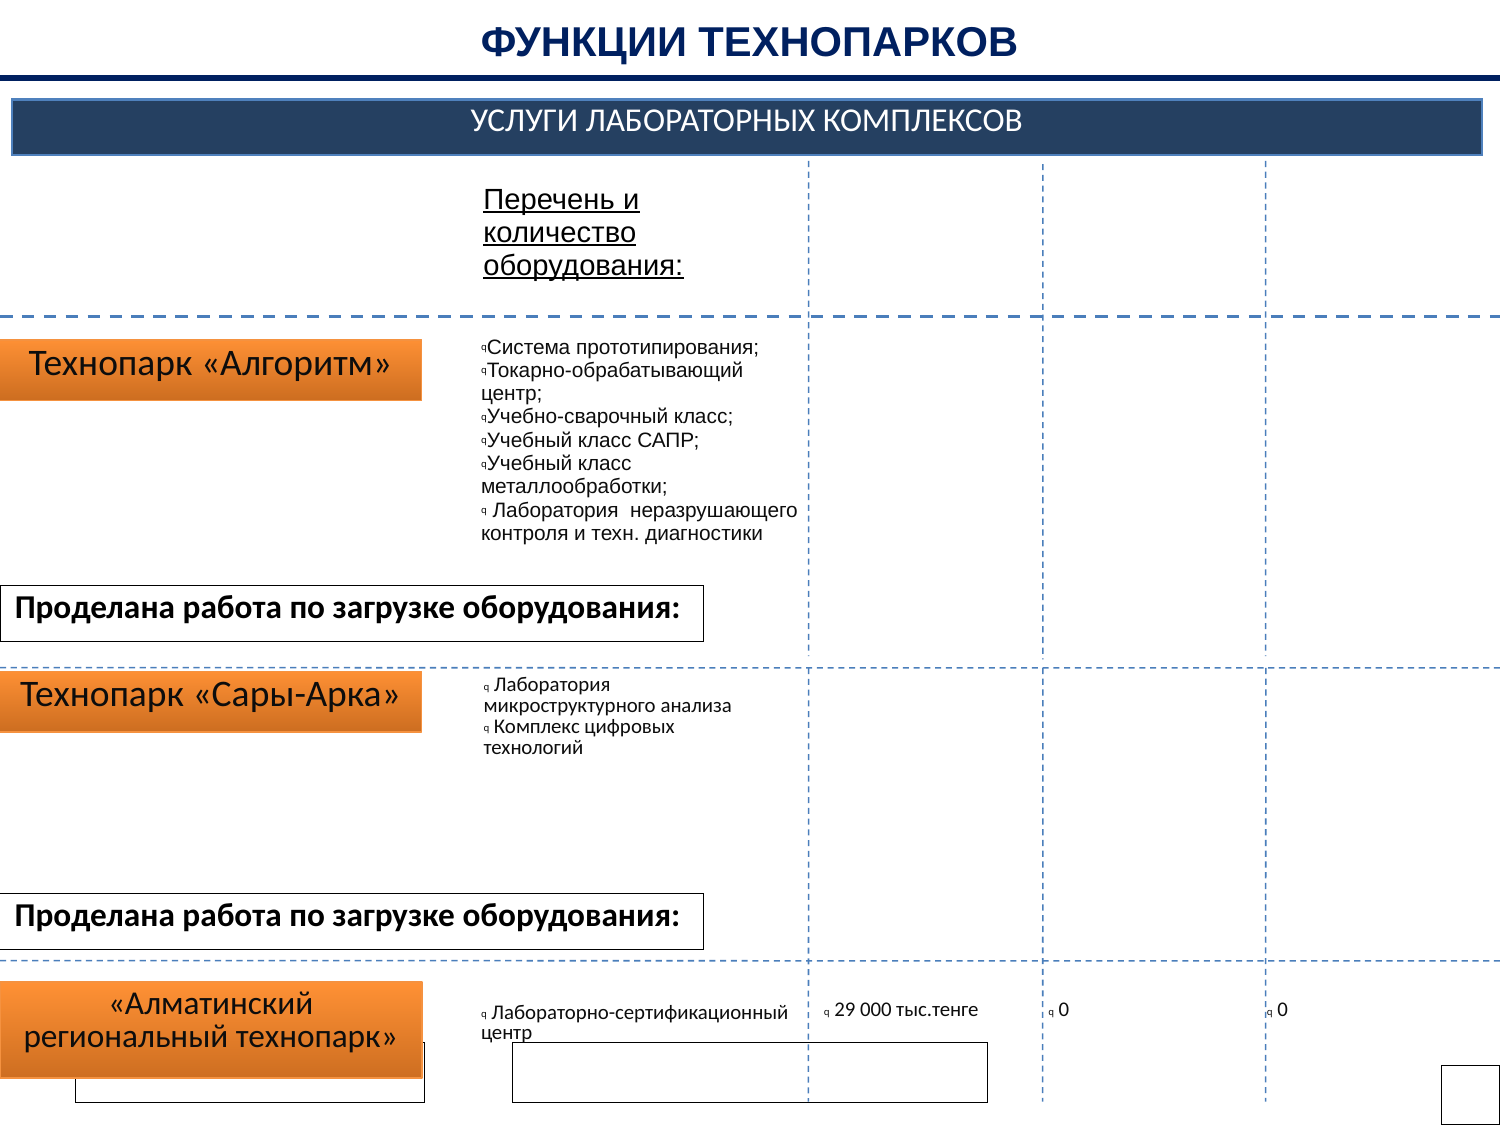

ФУНКЦИИ ТЕХНОПАРКОВ
УСЛУГИ ЛАБОРАТОРНЫХ КОМПЛЕКСОВ
Перечень и количество оборудования:
Система прототипирования;
Токарно-обрабатывающий
центр;
Учебно-сварочный класс;
Учебный класс САПР;
Учебный класс металлообработки;
 Лаборатория неразрушающего
контроля и техн. диагностики
Технопарк «Алгоритм»
Проделана работа по загрузке оборудования:
 Лаборатория
микроструктурного анализа
 Комплекс цифровых
технологий
Технопарк «Сары-Арка»
Проделана работа по загрузке оборудования:
«Алматинский региональный технопарк»
 29 000 тыс.тенге
 0
 0
 Лабораторно-сертификационный центр